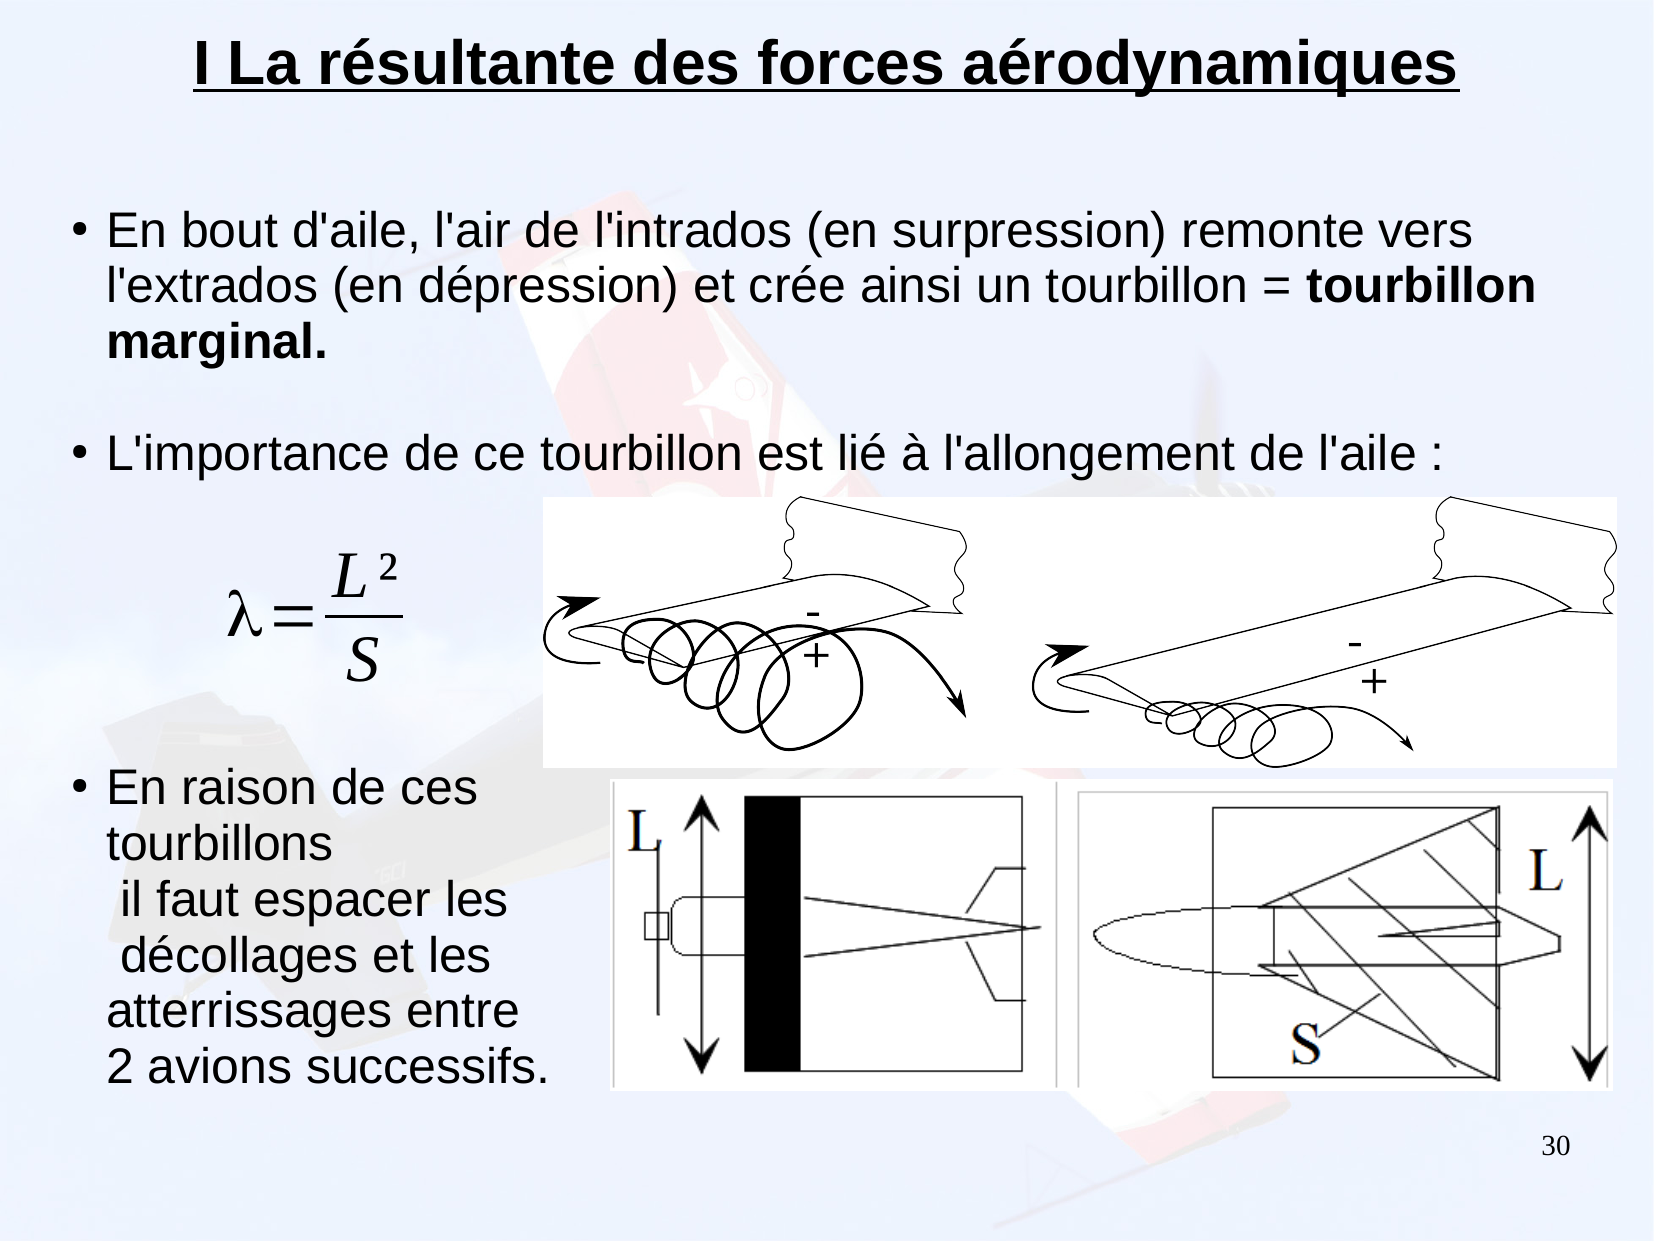

# I La résultante des forces aérodynamiques
En bout d'aile, l'air de l'intrados (en surpression) remonte vers l'extrados (en dépression) et crée ainsi un tourbillon = tourbillon marginal.
L'importance de ce tourbillon est lié à l'allongement de l'aile :
En raison de ces
tourbillons
 il faut espacer les
 décollages et les
atterrissages entre
2 avions successifs.
30